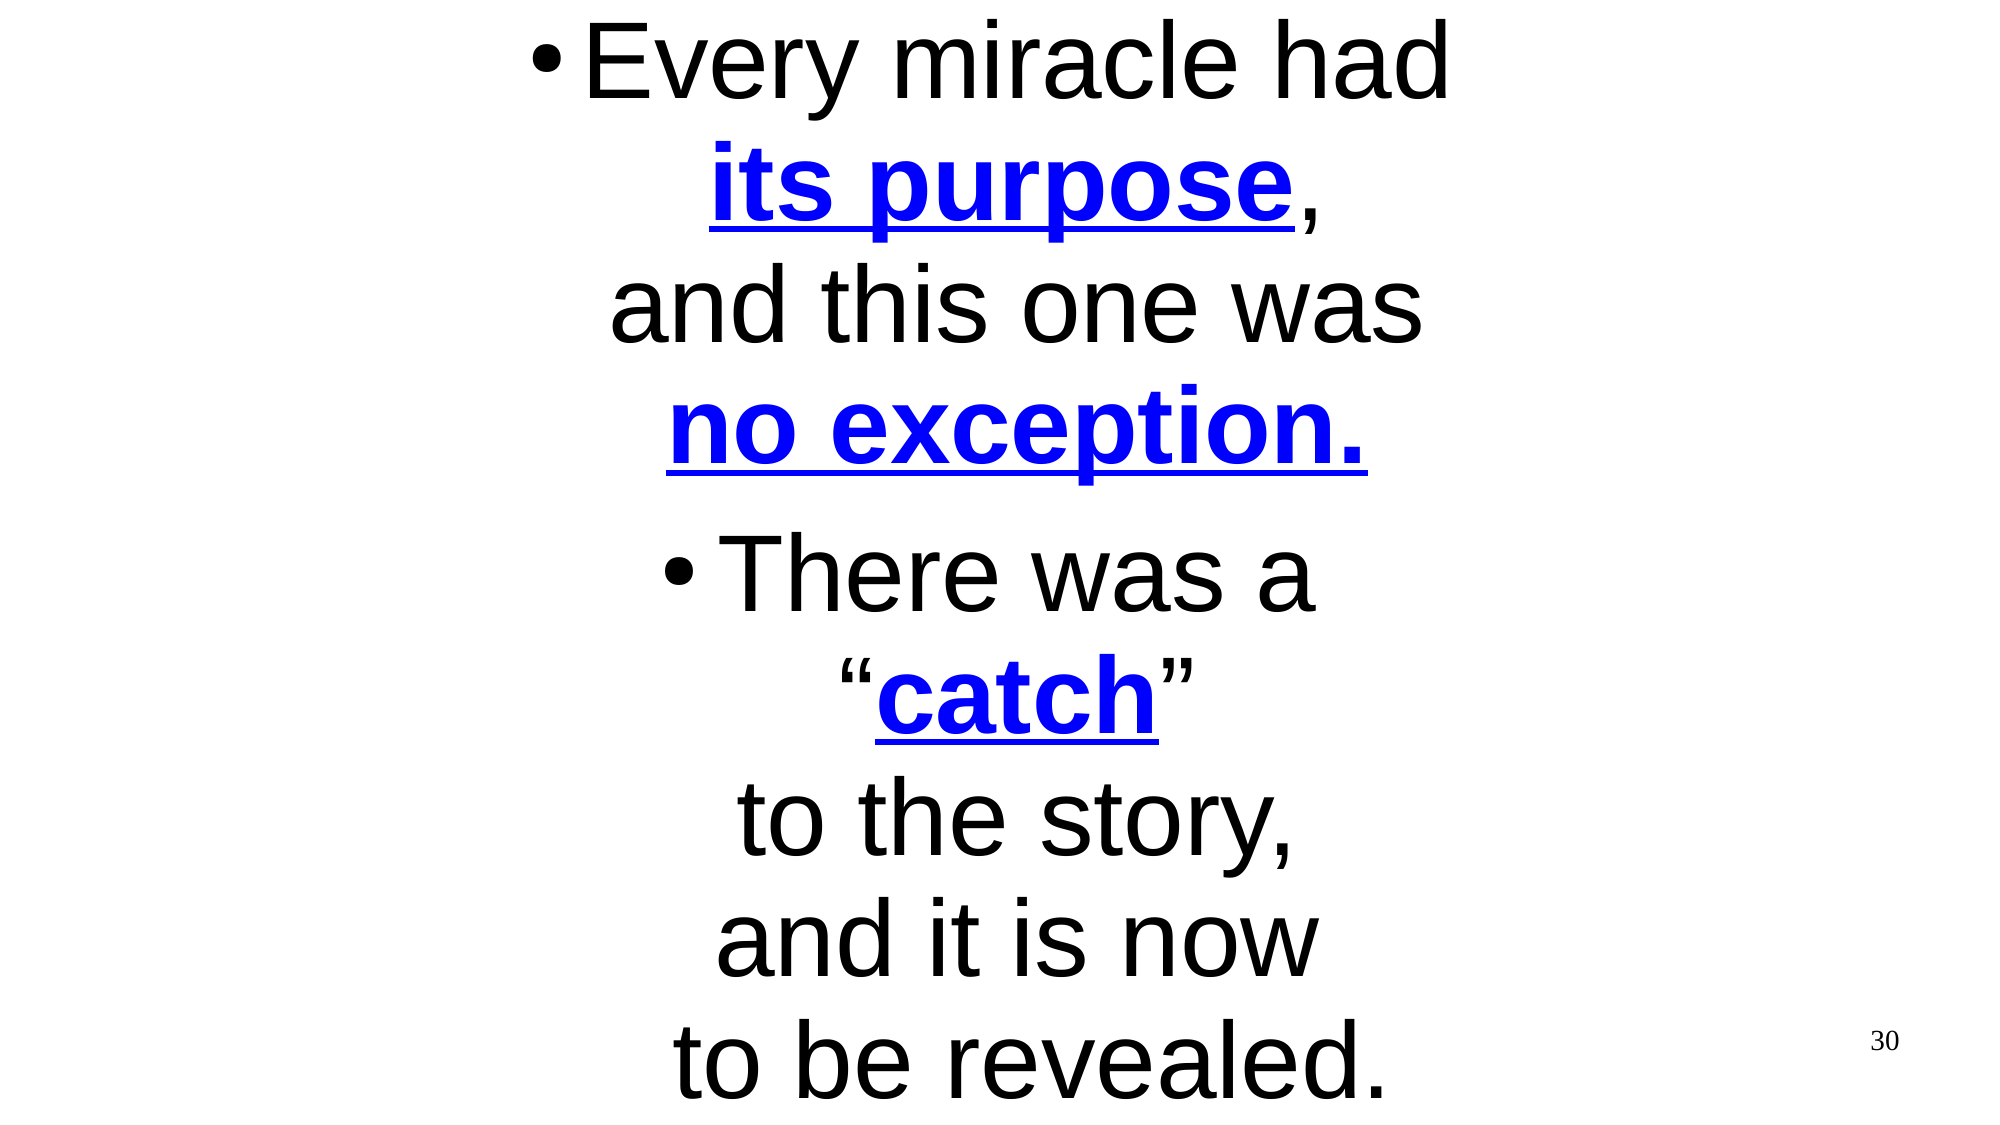

# Every miracle had its purpose, and this one was no exception.
There was a
“catch”
to the story,
and it is now
to be revealed.
30